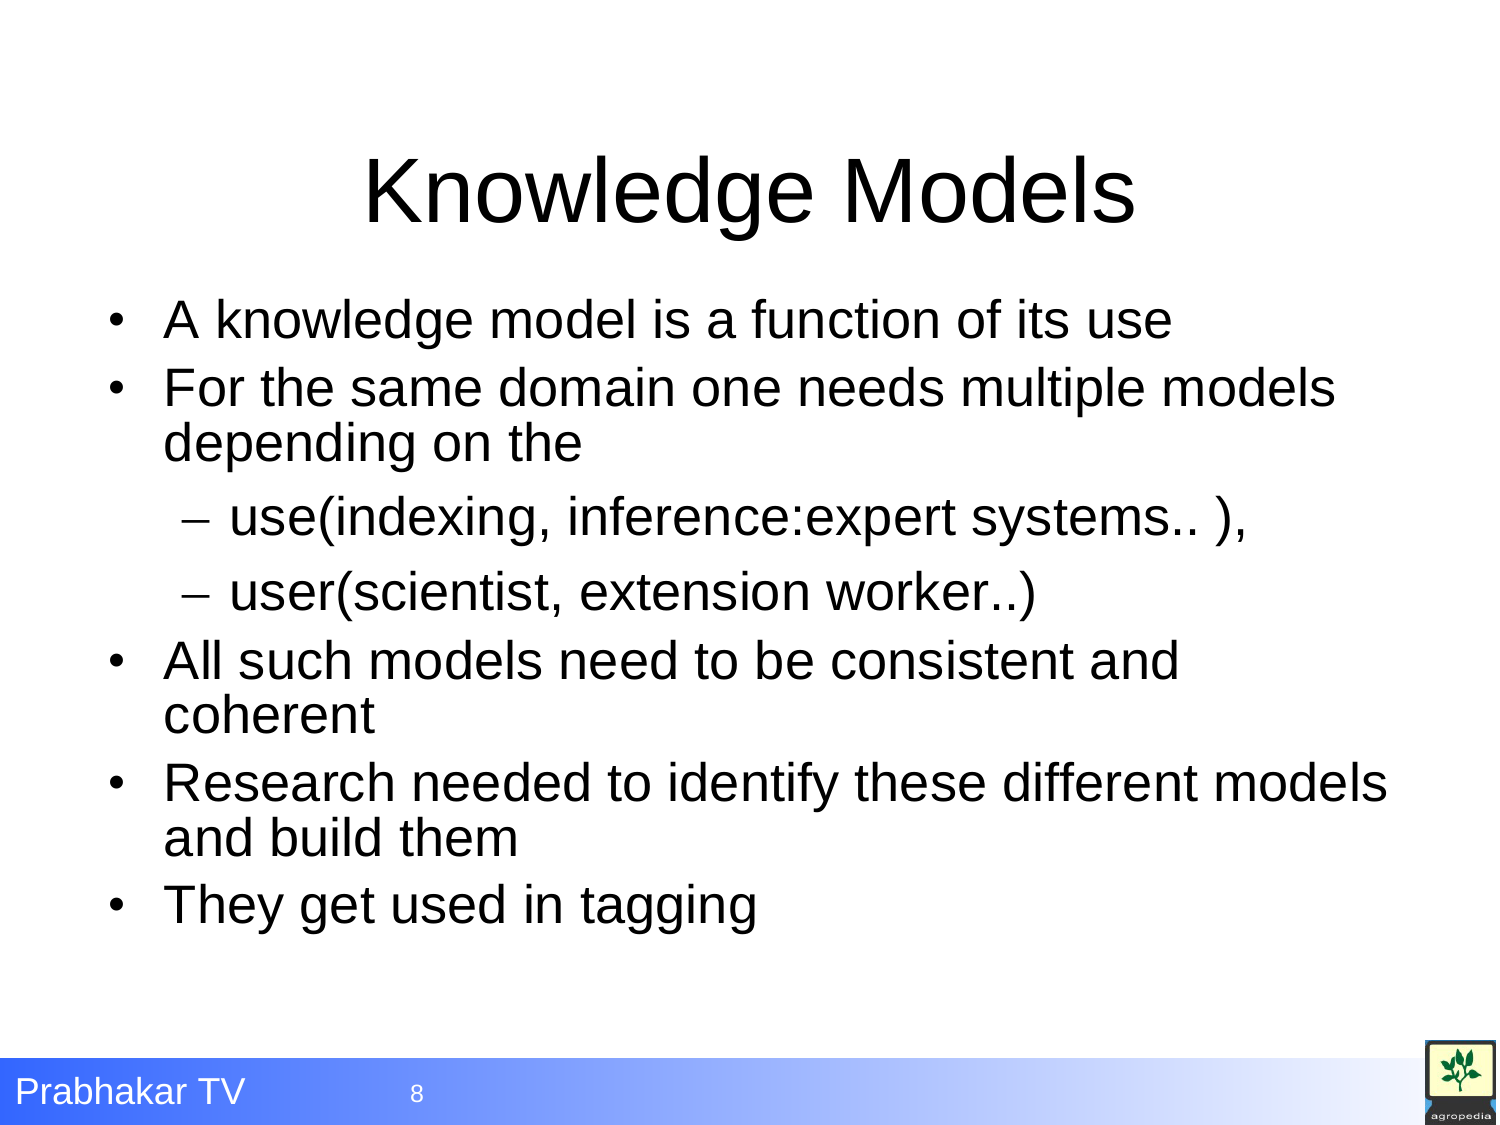

# Knowledge Models
A knowledge model is a function of its use
For the same domain one needs multiple models depending on the
use(indexing, inference:expert systems.. ),
user(scientist, extension worker..)
All such models need to be consistent and coherent
Research needed to identify these different models and build them
They get used in tagging